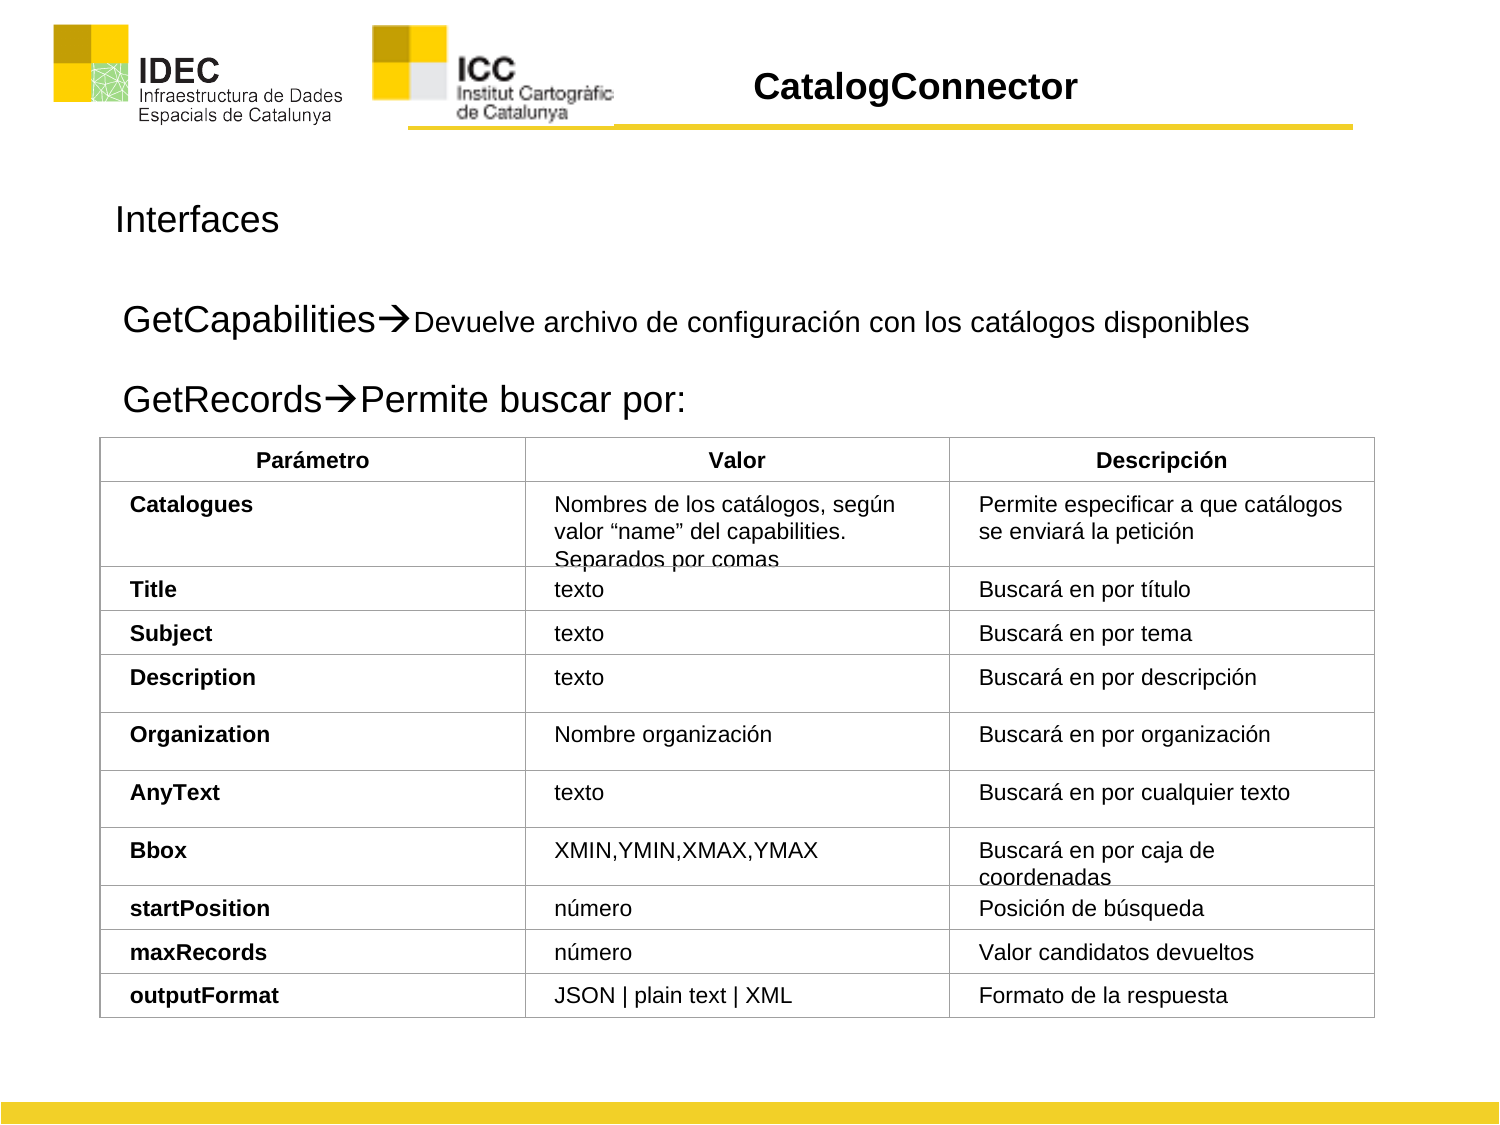

CatalogConnector
Interfaces
GetCapabilitiesDevuelve archivo de configuración con los catálogos disponibles
GetRecordsPermite buscar por:
Parámetro
Valor
Descripción
Catalogues
Nombres de los catálogos, según valor “name” del capabilities. Separados por comas
Permite especificar a que catálogos se enviará la petición
Title
texto
Buscará en por título
Subject
texto
Buscará en por tema
Description
texto
Buscará en por descripción
Organization
Nombre organización
Buscará en por organización
AnyText
texto
Buscará en por cualquier texto
Bbox
XMIN,YMIN,XMAX,YMAX
Buscará en por caja de coordenadas
startPosition
número
Posición de búsqueda
maxRecords
número
Valor candidatos devueltos
outputFormat
JSON | plain text | XML
Formato de la respuesta